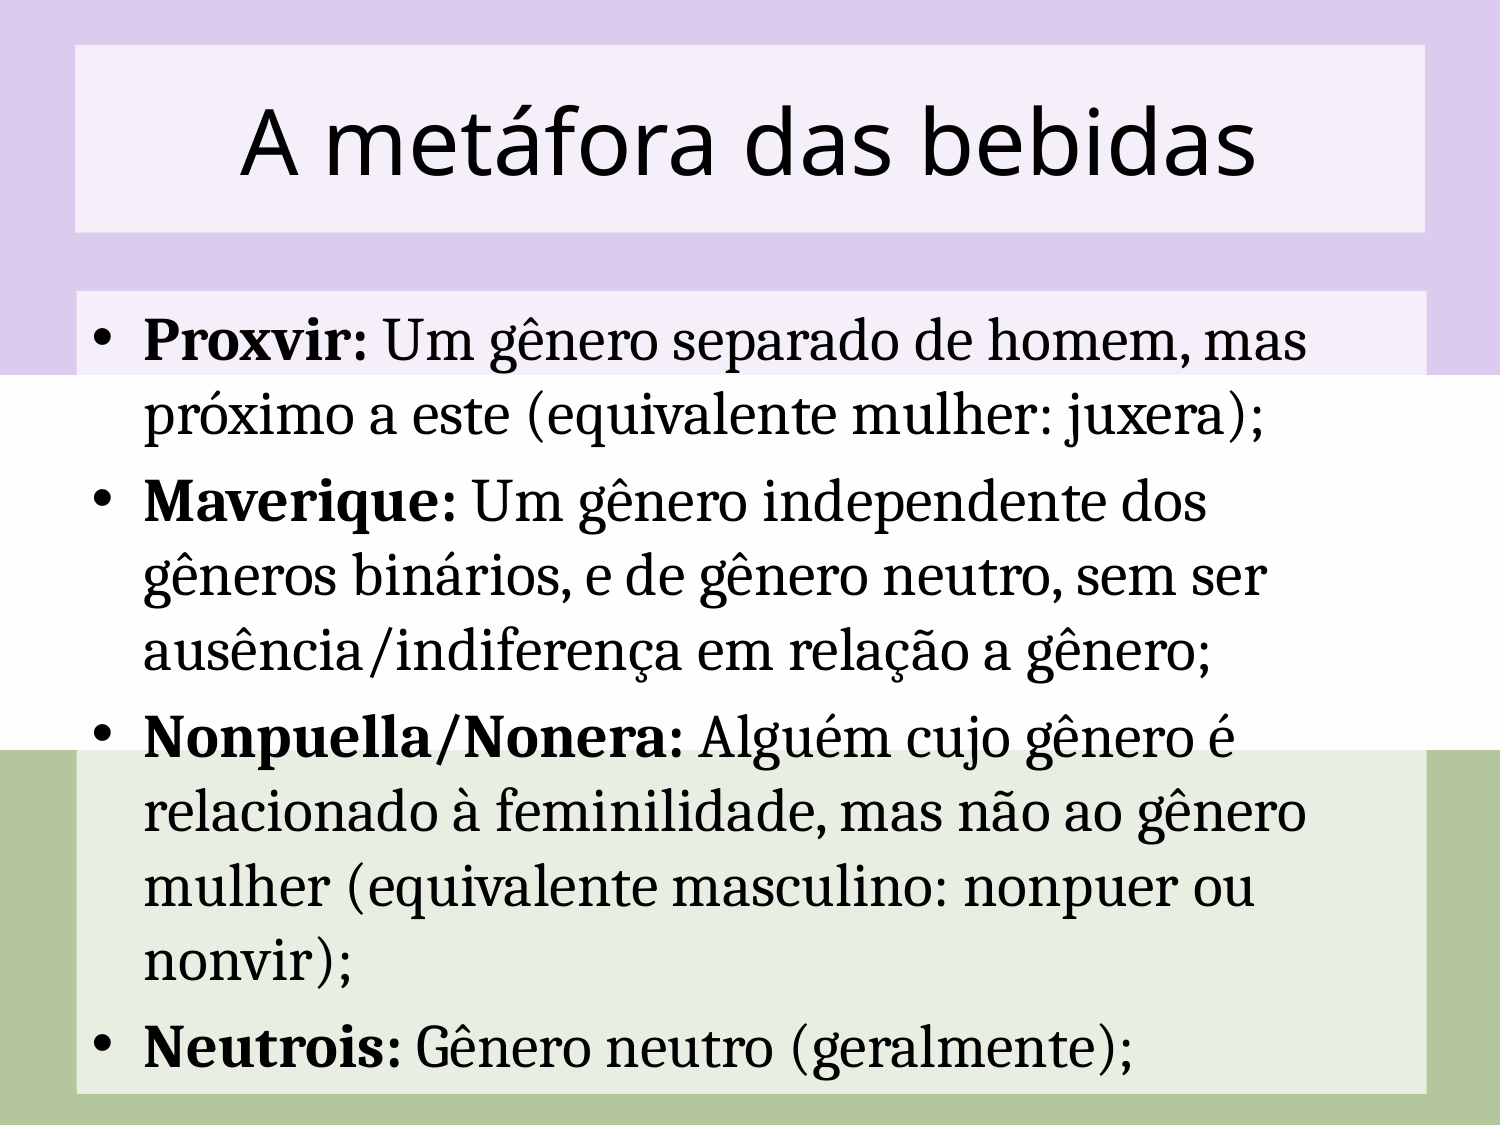

# A metáfora das bebidas
Proxvir: Um gênero separado de homem, mas próximo a este (equivalente mulher: juxera);
Maverique: Um gênero independente dos gêneros binários, e de gênero neutro, sem ser ausência/indiferença em relação a gênero;
Nonpuella/Nonera: Alguém cujo gênero é relacionado à feminilidade, mas não ao gênero mulher (equivalente masculino: nonpuer ou nonvir);
Neutrois: Gênero neutro (geralmente);